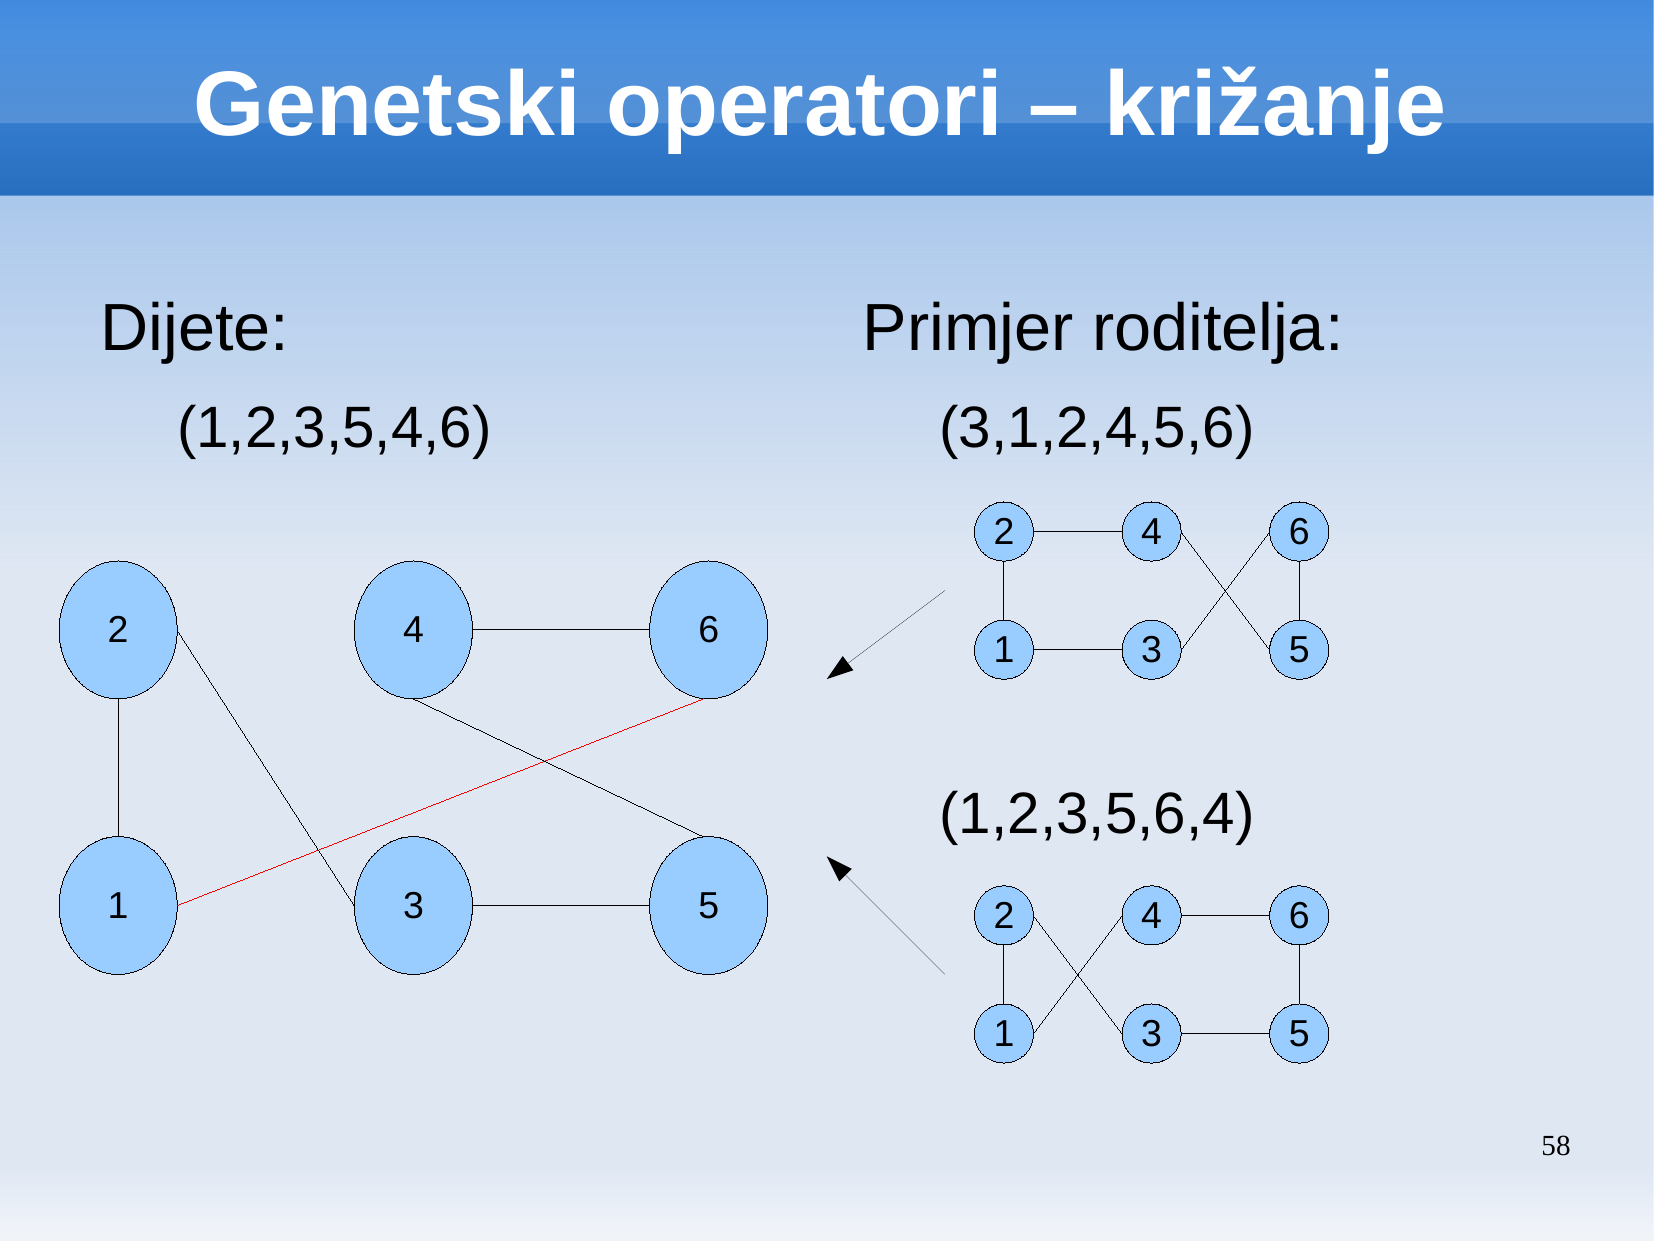

# Genetski operatori – križanje
Dijete:
(1,2,3,5,4,6)
Primjer roditelja:
(3,1,2,4,5,6)
(1,2,3,5,6,4)
2
4
6
2
4
6
1
3
5
1
3
5
2
4
6
1
3
5
58